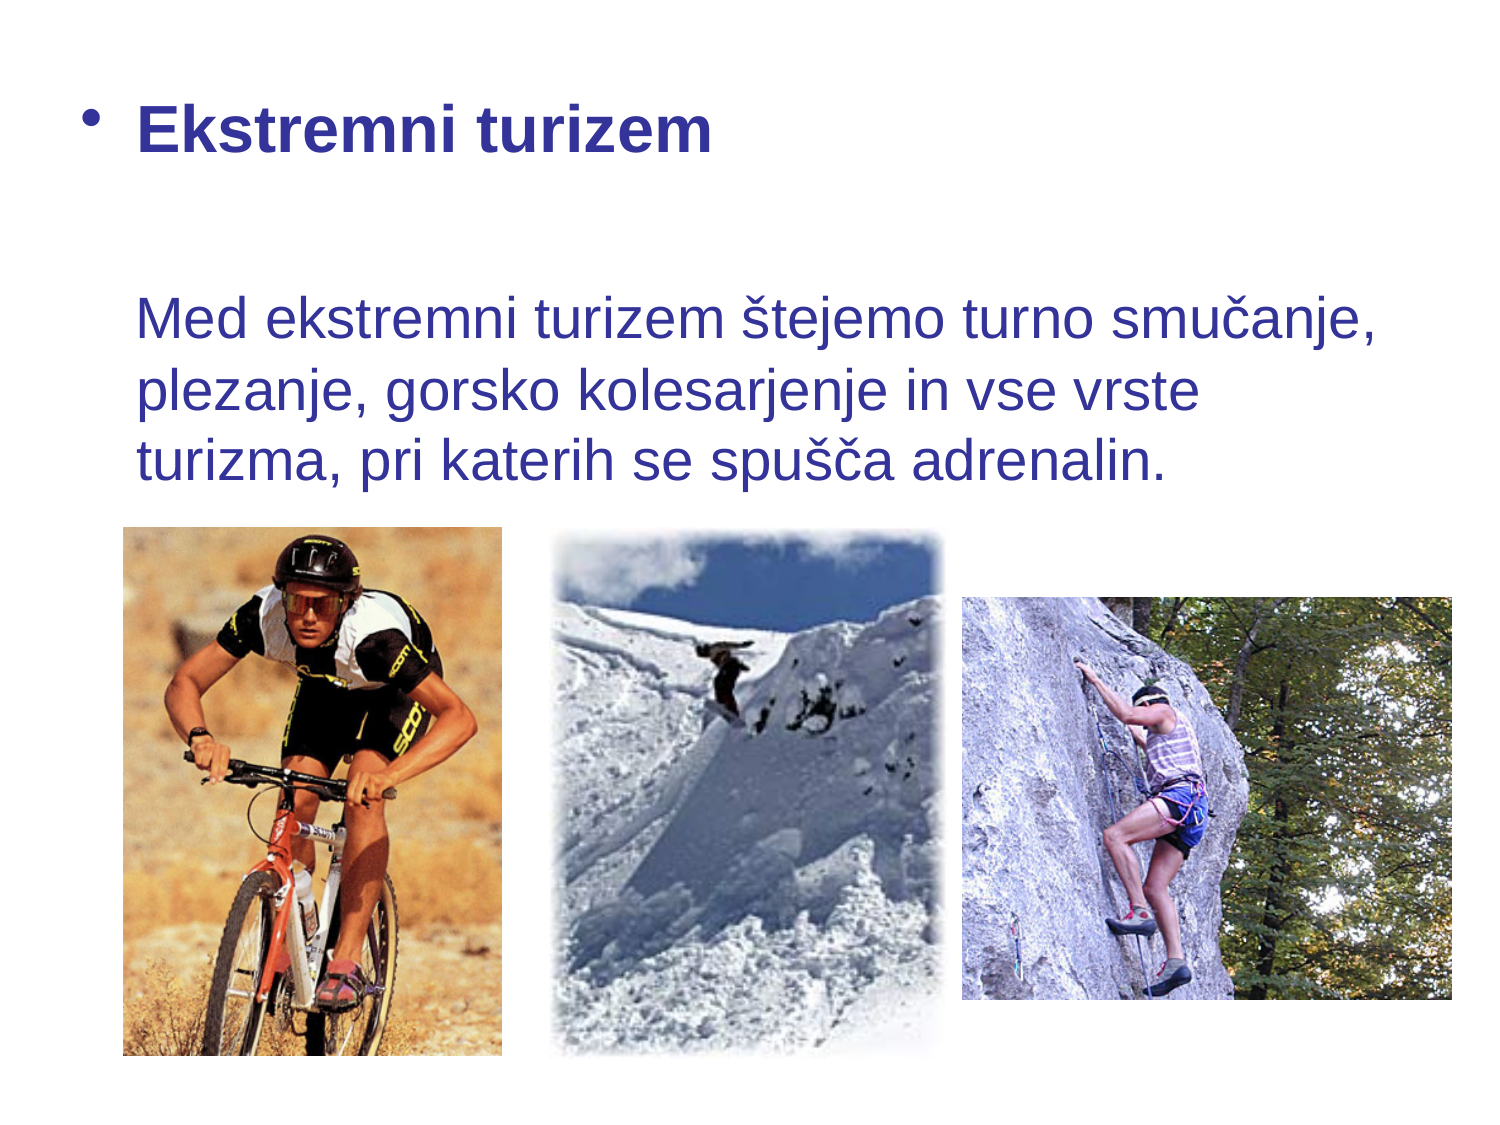

# Ekstremni turizem
 Med ekstremni turizem štejemo turno smučanje, plezanje, gorsko kolesarjenje in vse vrste turizma, pri katerih se spušča adrenalin.